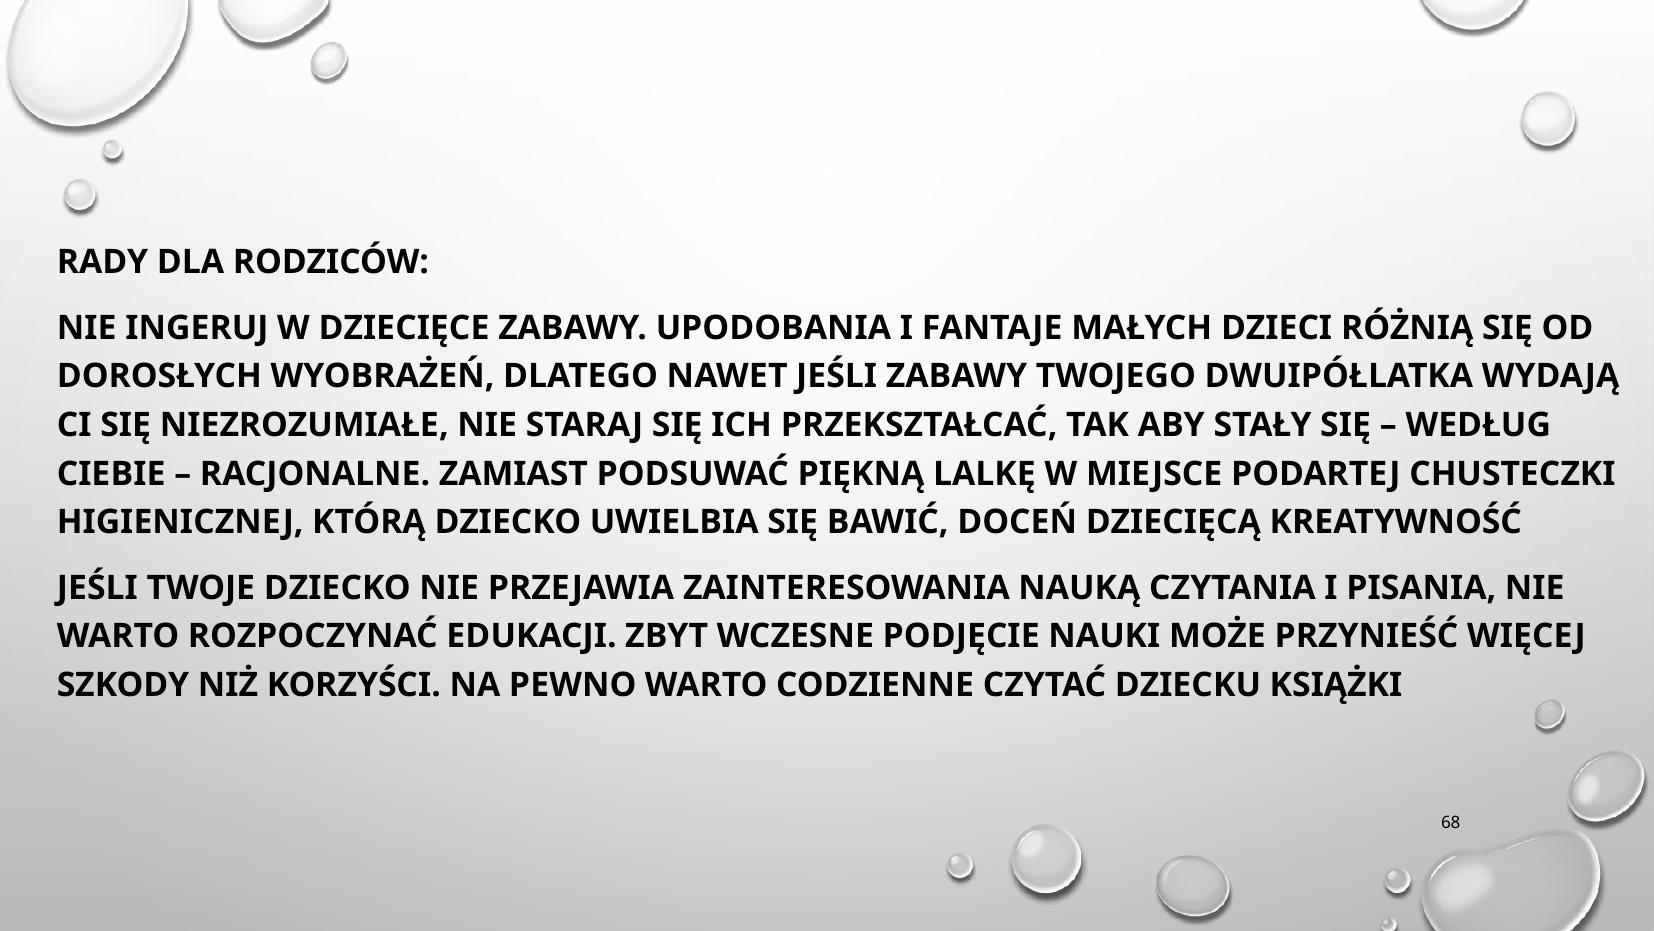

# Rady dla rodziców:
Nie ingeruj w dziecięce zabawy. Upodobania i fantaje małych dzieci różnią się od dorosłych wyobrażeń, dlatego nawet jeśli zabawy twojego dwuipółlatka wydają ci się niezrozumiałe, nie staraj się ich przekształcać, tak aby stały się – według ciebie – racjonalne. Zamiast podsuwać piękną lalkę w miejsce podartej chusteczki higienicznej, którą dziecko uwielbia się bawić, doceń dziecięcą kreatywność
Jeśli twoje dziecko nie przejawia zainteresowania nauką czytania i pisania, nie warto rozpoczynać edukacji. Zbyt wczesne podjęcie nauki może przynieść więcej szkody niż korzyści. Na pewno warto codzienne czytać dziecku książki